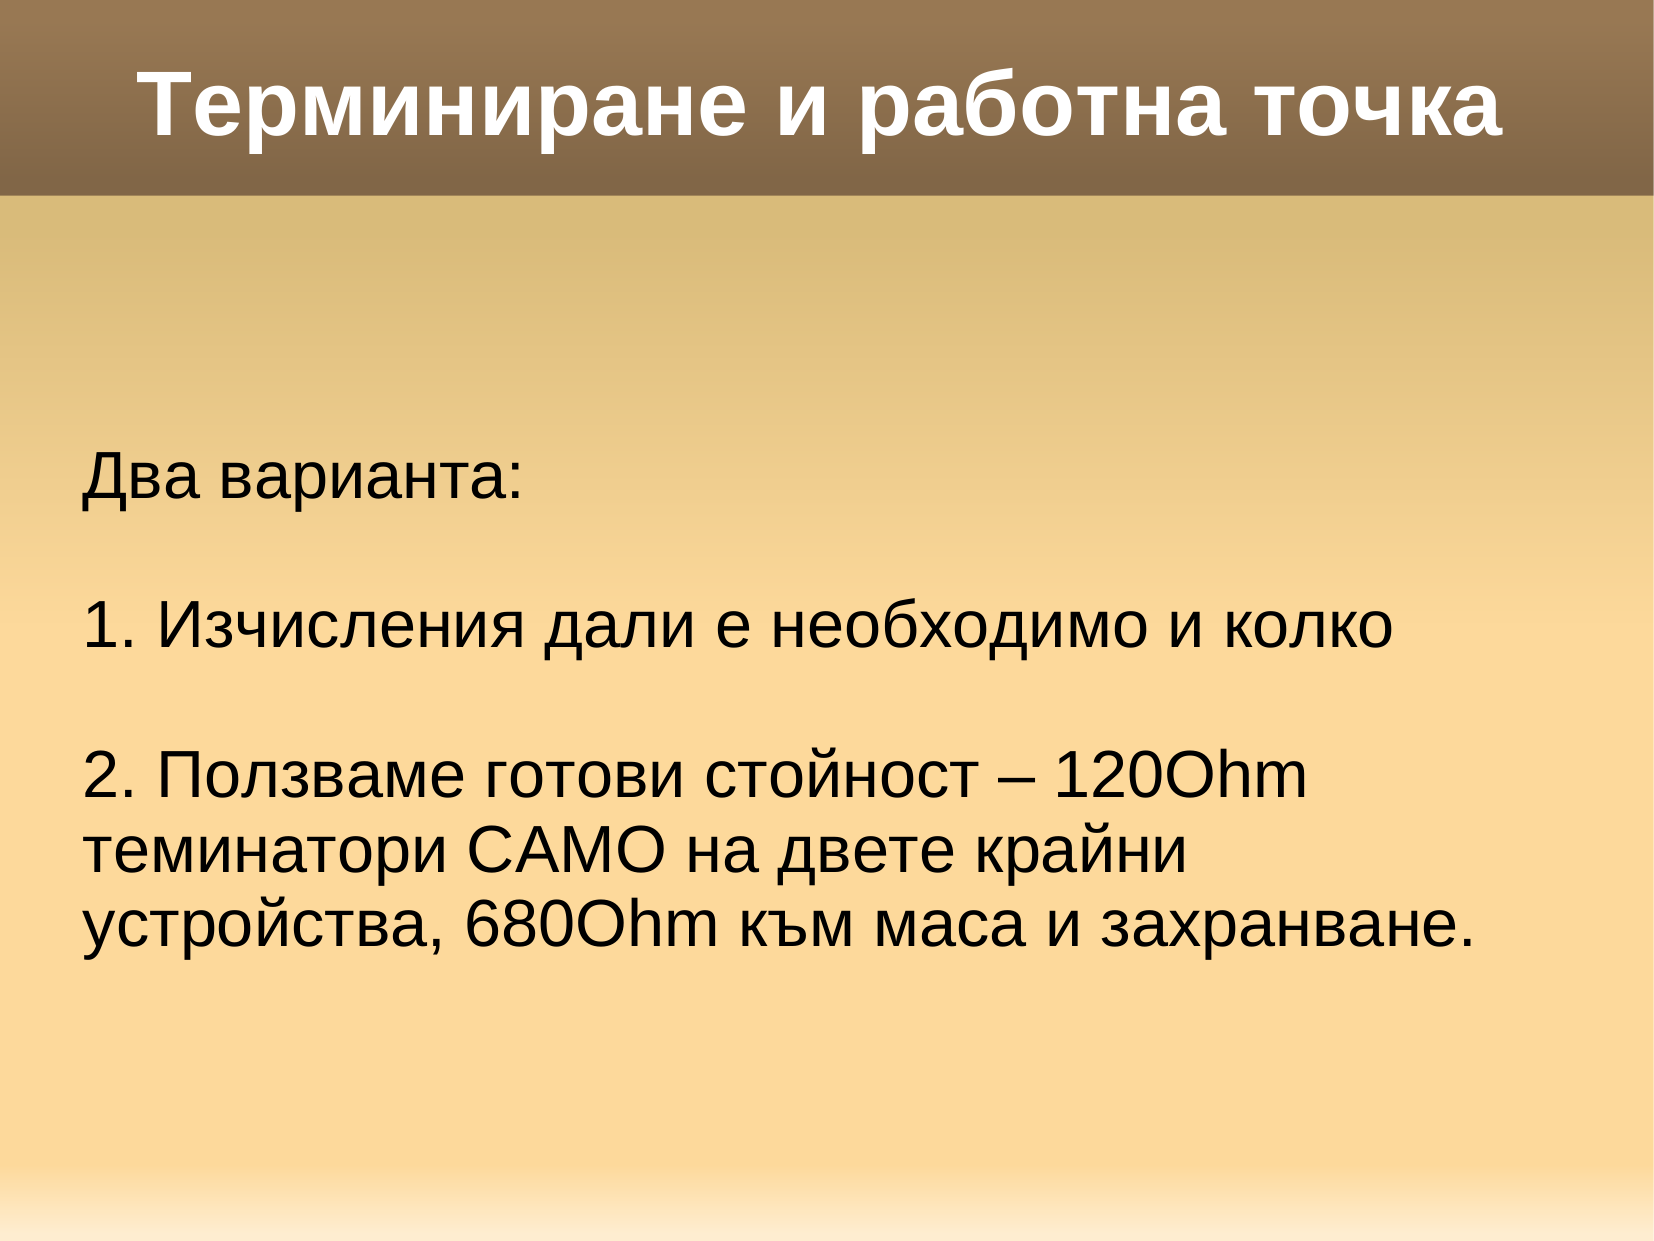

# Терминиране и работна точка
Два варианта:
1. Изчисления дали е необходимо и колко
2. Ползваме готови стойност – 120Оhm теминатори САМО на двете крайни устройства, 680Ohm към маса и захранване.